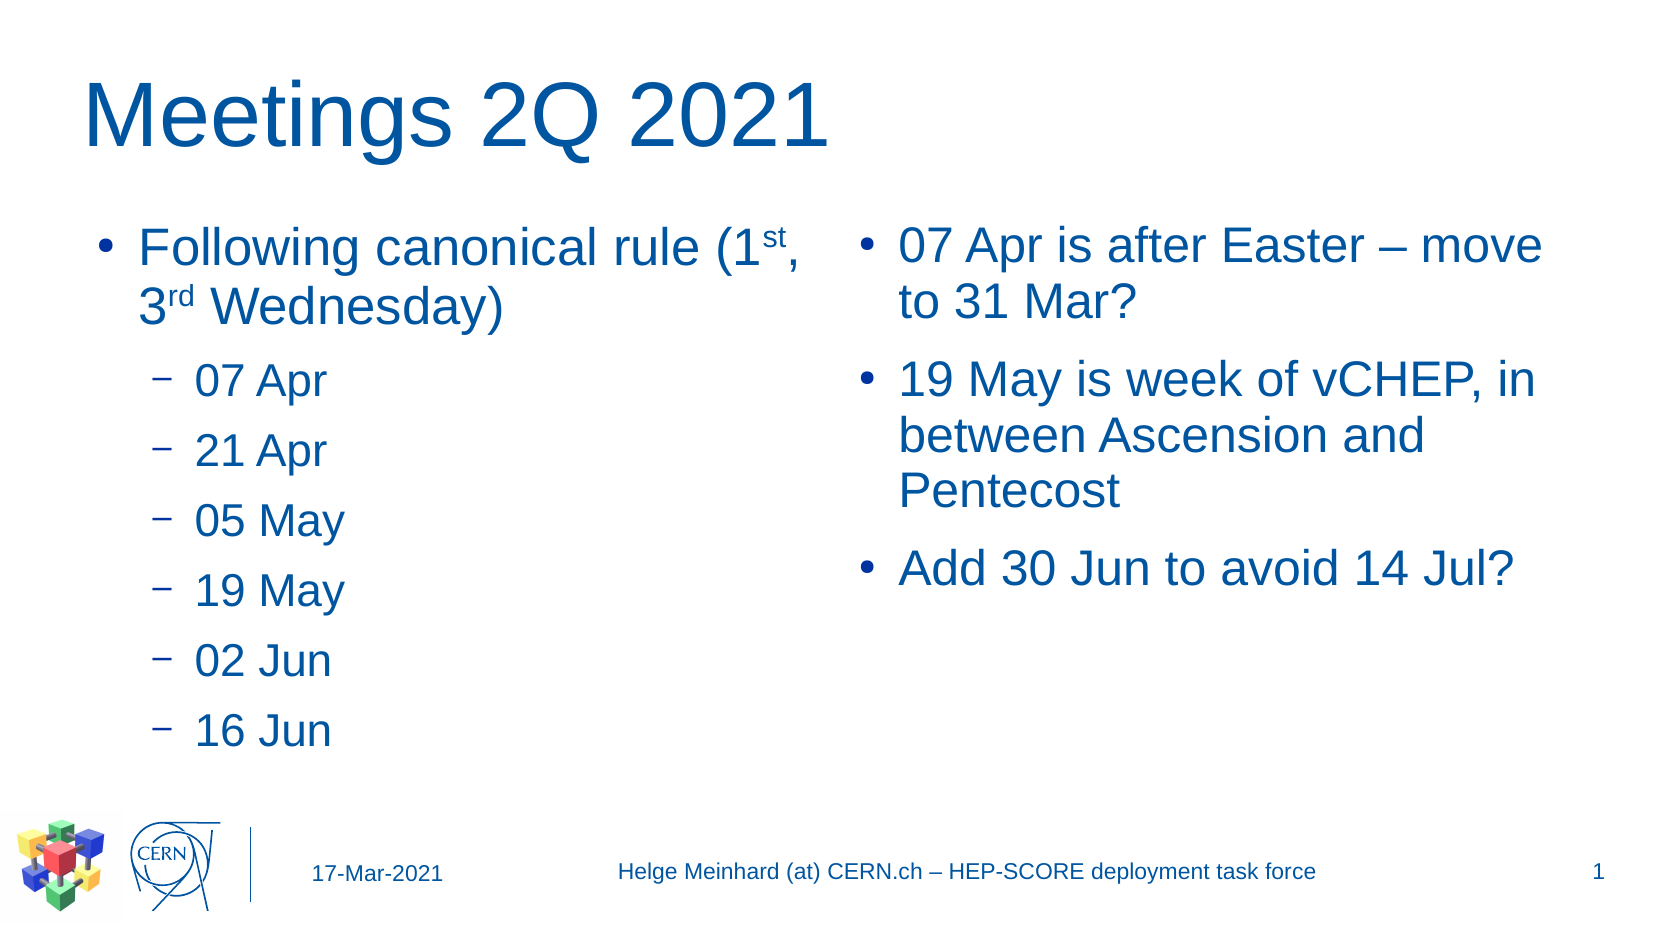

# Meetings 2Q 2021
Following canonical rule (1st, 3rd Wednesday)
07 Apr
21 Apr
05 May
19 May
02 Jun
16 Jun
07 Apr is after Easter – move to 31 Mar?
19 May is week of vCHEP, in between Ascension and Pentecost
Add 30 Jun to avoid 14 Jul?
Helge Meinhard (at) CERN.ch – HEP-SCORE deployment task force
1
17-Mar-2021